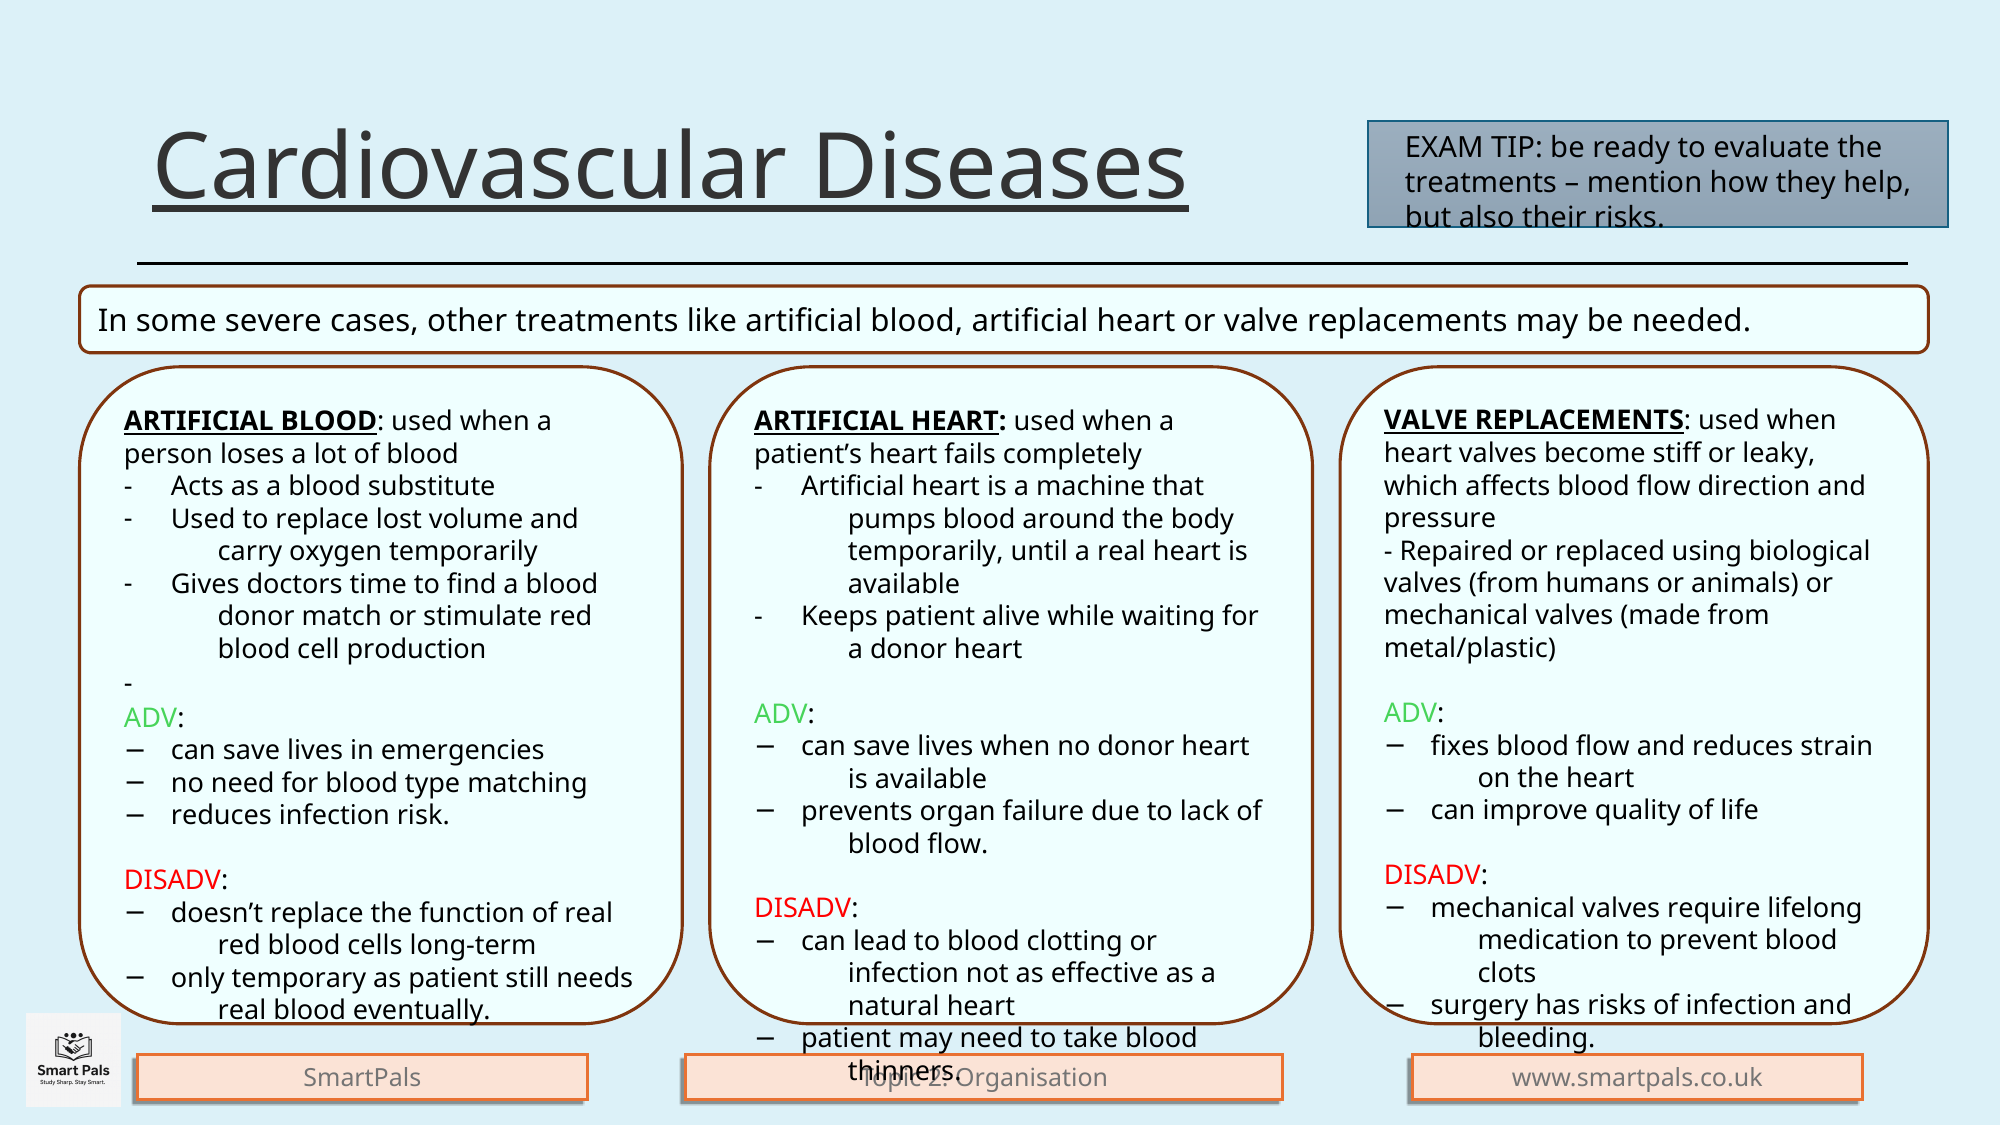

# Cardiovascular Diseases
EXAM TIP: be ready to evaluate the treatments – mention how they help, but also their risks.
In some severe cases, other treatments like artificial blood, artificial heart or valve replacements may be needed.
ARTIFICIAL BLOOD: used when a person loses a lot of blood
Acts as a blood substitute
Used to replace lost volume and carry oxygen temporarily
Gives doctors time to find a blood donor match or stimulate red blood cell production
ADV:
can save lives in emergencies
no need for blood type matching
reduces infection risk.
DISADV:
doesn’t replace the function of real red blood cells long-term
only temporary as patient still needs real blood eventually.
ARTIFICIAL HEART: used when a patient’s heart fails completely
Artificial heart is a machine that pumps blood around the body temporarily, until a real heart is available
Keeps patient alive while waiting for a donor heart
ADV:
can save lives when no donor heart is available
prevents organ failure due to lack of blood flow.
DISADV:
can lead to blood clotting or infection not as effective as a natural heart
patient may need to take blood thinners.
VALVE REPLACEMENTS: used when heart valves become stiff or leaky, which affects blood flow direction and pressure
- Repaired or replaced using biological valves (from humans or animals) or mechanical valves (made from metal/plastic)
ADV:
fixes blood flow and reduces strain on the heart
can improve quality of life
DISADV:
mechanical valves require lifelong medication to prevent blood clots
surgery has risks of infection and bleeding.